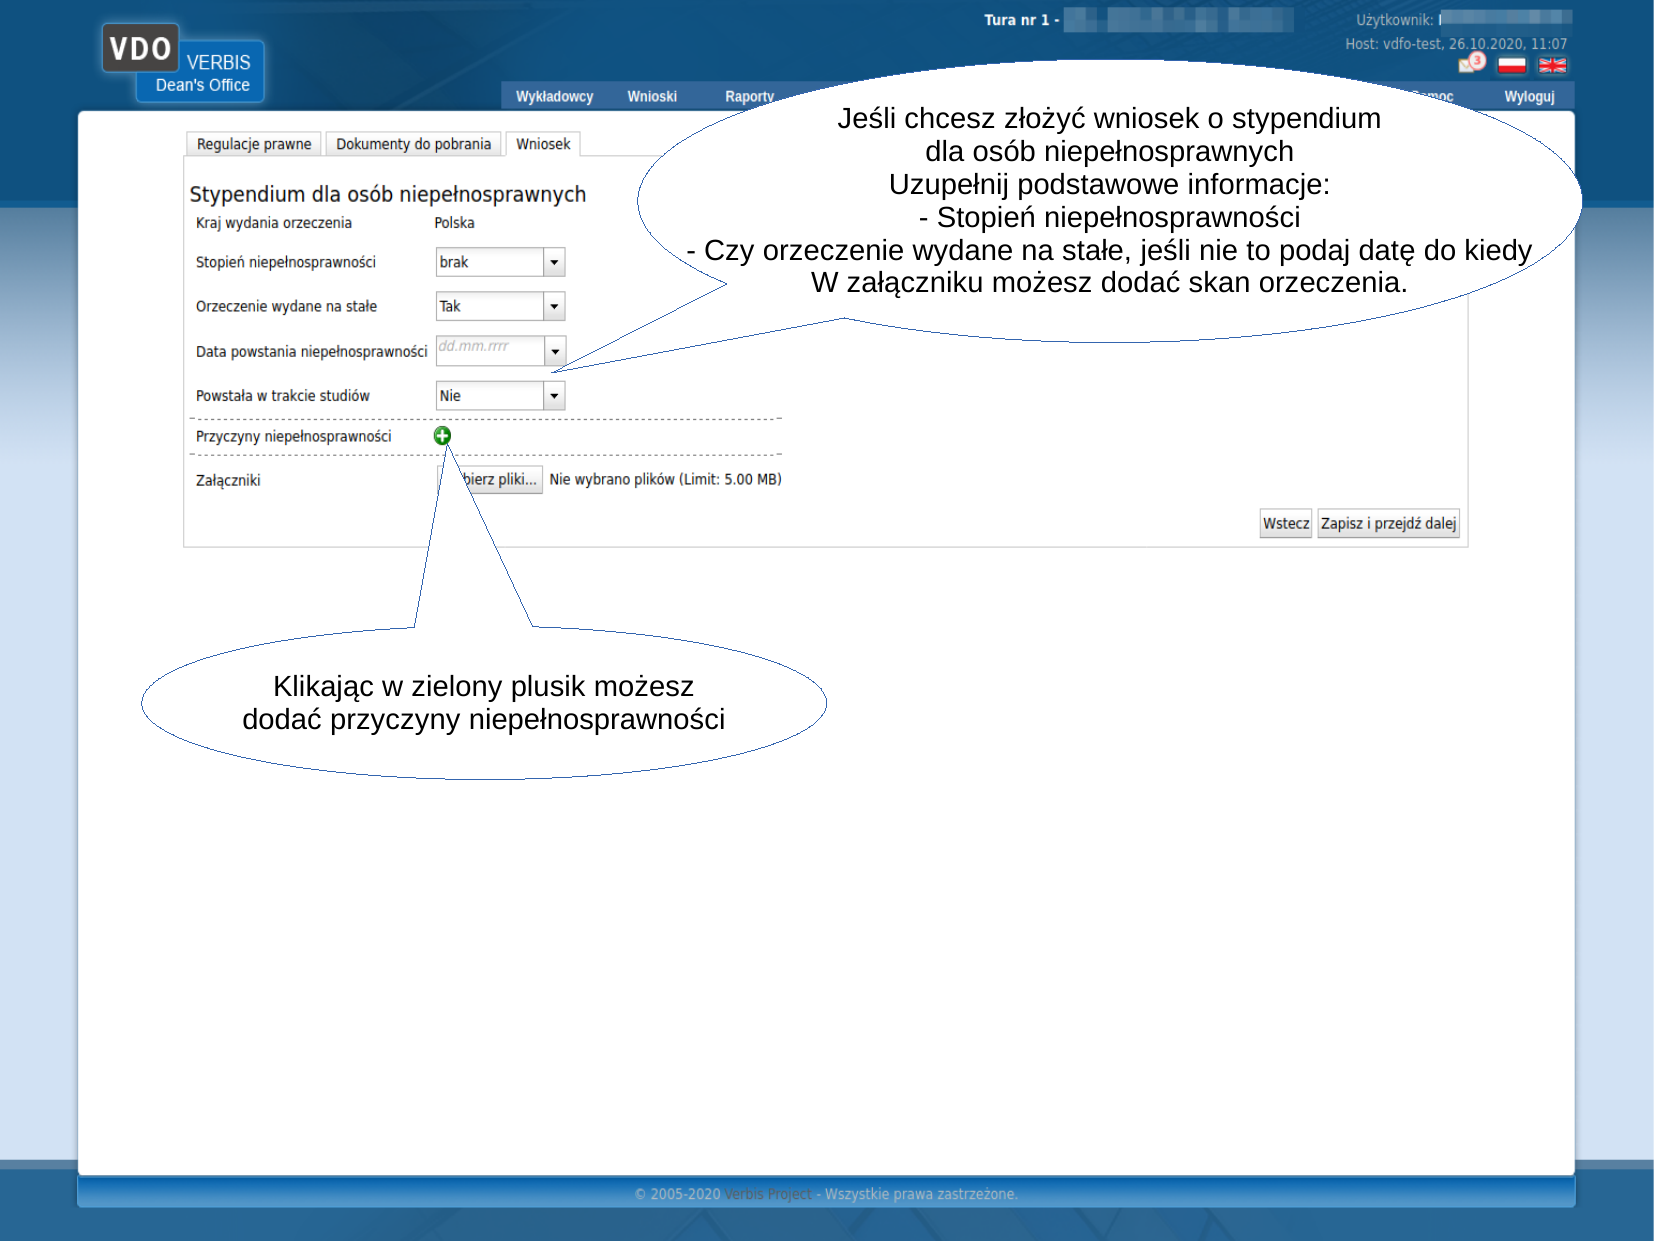

Jeśli chcesz złożyć wniosek o stypendium
dla osób niepełnosprawnych
Uzupełnij podstawowe informacje:
- Stopień niepełnosprawności
- Czy orzeczenie wydane na stałe, jeśli nie to podaj datę do kiedy
W załączniku możesz dodać skan orzeczenia.
Klikając w zielony plusik możesz
dodać przyczyny niepełnosprawności
© 2020 Verbis - wszystkie prawa zastrzeżone